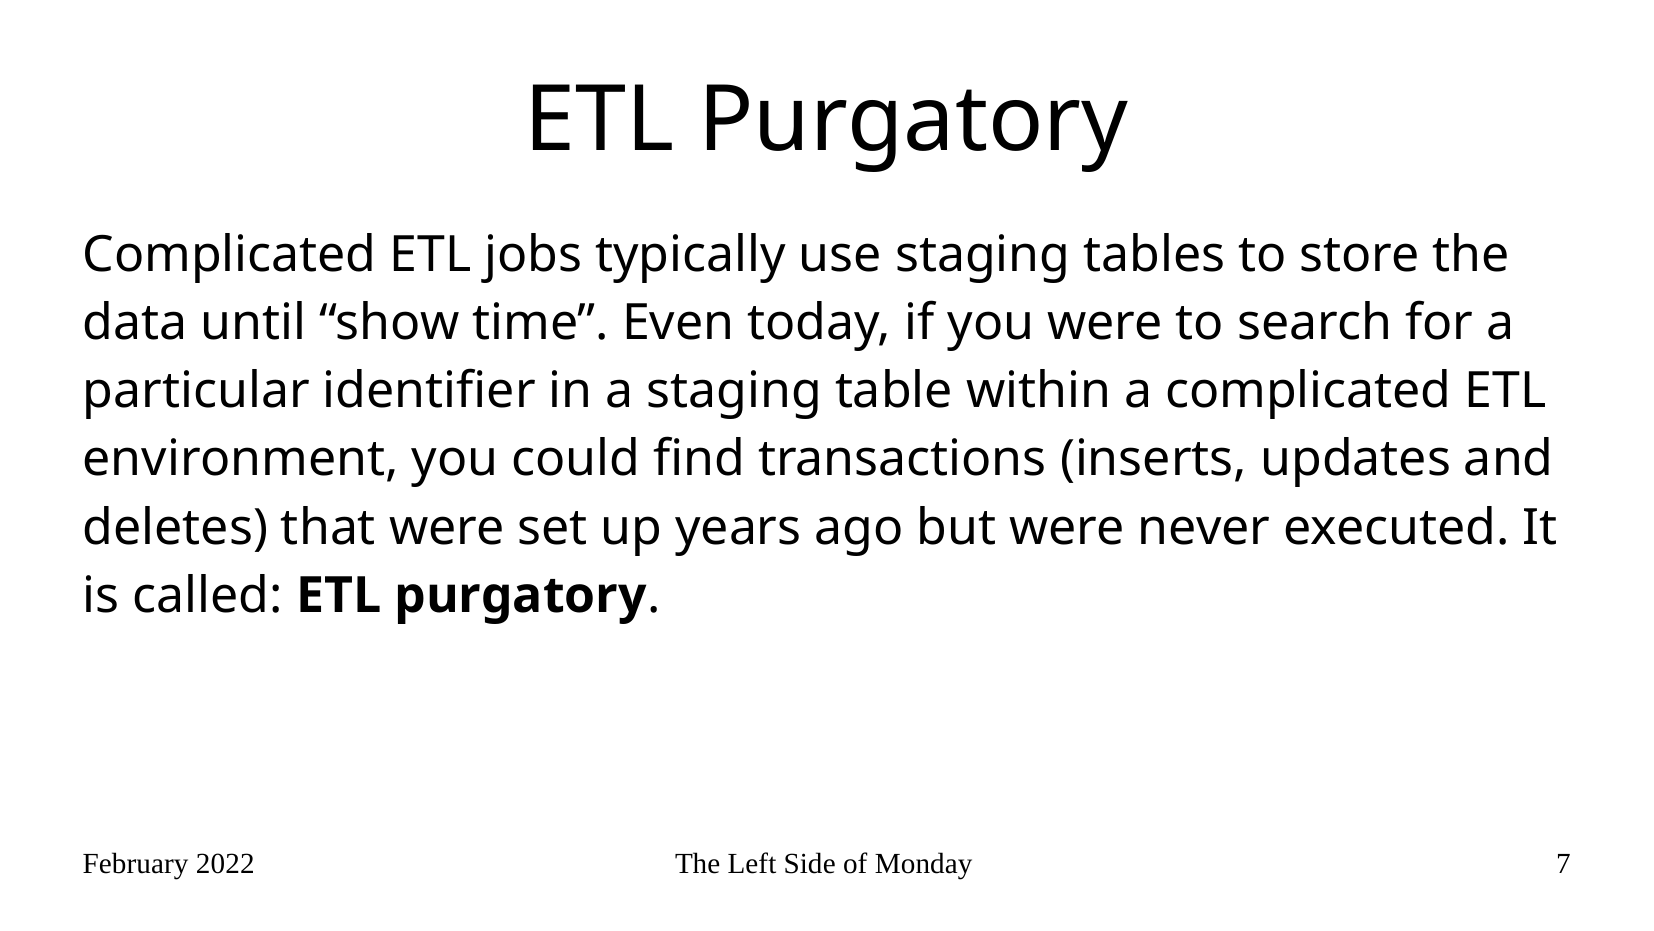

# ETL Purgatory
Complicated ETL jobs typically use staging tables to store the data until “show time”. Even today, if you were to search for a particular identifier in a staging table within a complicated ETL environment, you could find transactions (inserts, updates and deletes) that were set up years ago but were never executed. It is called: ETL purgatory.
February 2022
The Left Side of Monday
7